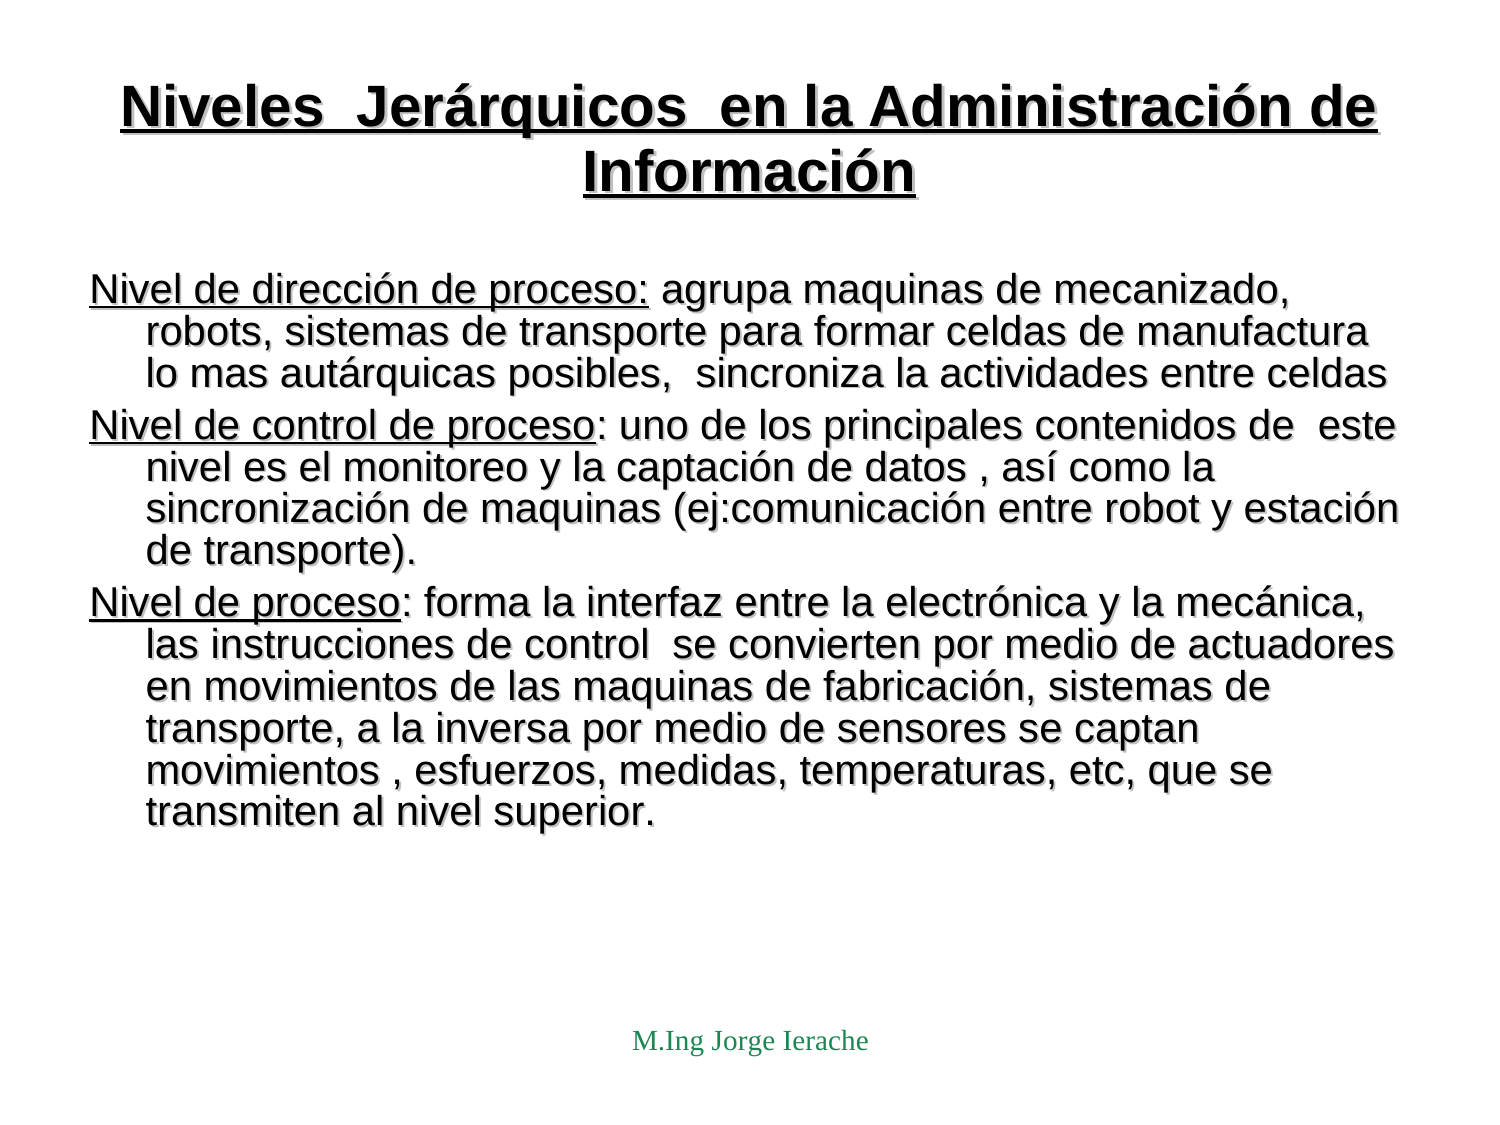

# Niveles Jerárquicos en la Administración de Información
Nivel de dirección de proceso: agrupa maquinas de mecanizado, robots, sistemas de transporte para formar celdas de manufactura lo mas autárquicas posibles, sincroniza la actividades entre celdas
Nivel de control de proceso: uno de los principales contenidos de este nivel es el monitoreo y la captación de datos , así como la sincronización de maquinas (ej:comunicación entre robot y estación de transporte).
Nivel de proceso: forma la interfaz entre la electrónica y la mecánica, las instrucciones de control se convierten por medio de actuadores en movimientos de las maquinas de fabricación, sistemas de transporte, a la inversa por medio de sensores se captan movimientos , esfuerzos, medidas, temperaturas, etc, que se transmiten al nivel superior.
M.Ing Jorge Ierache